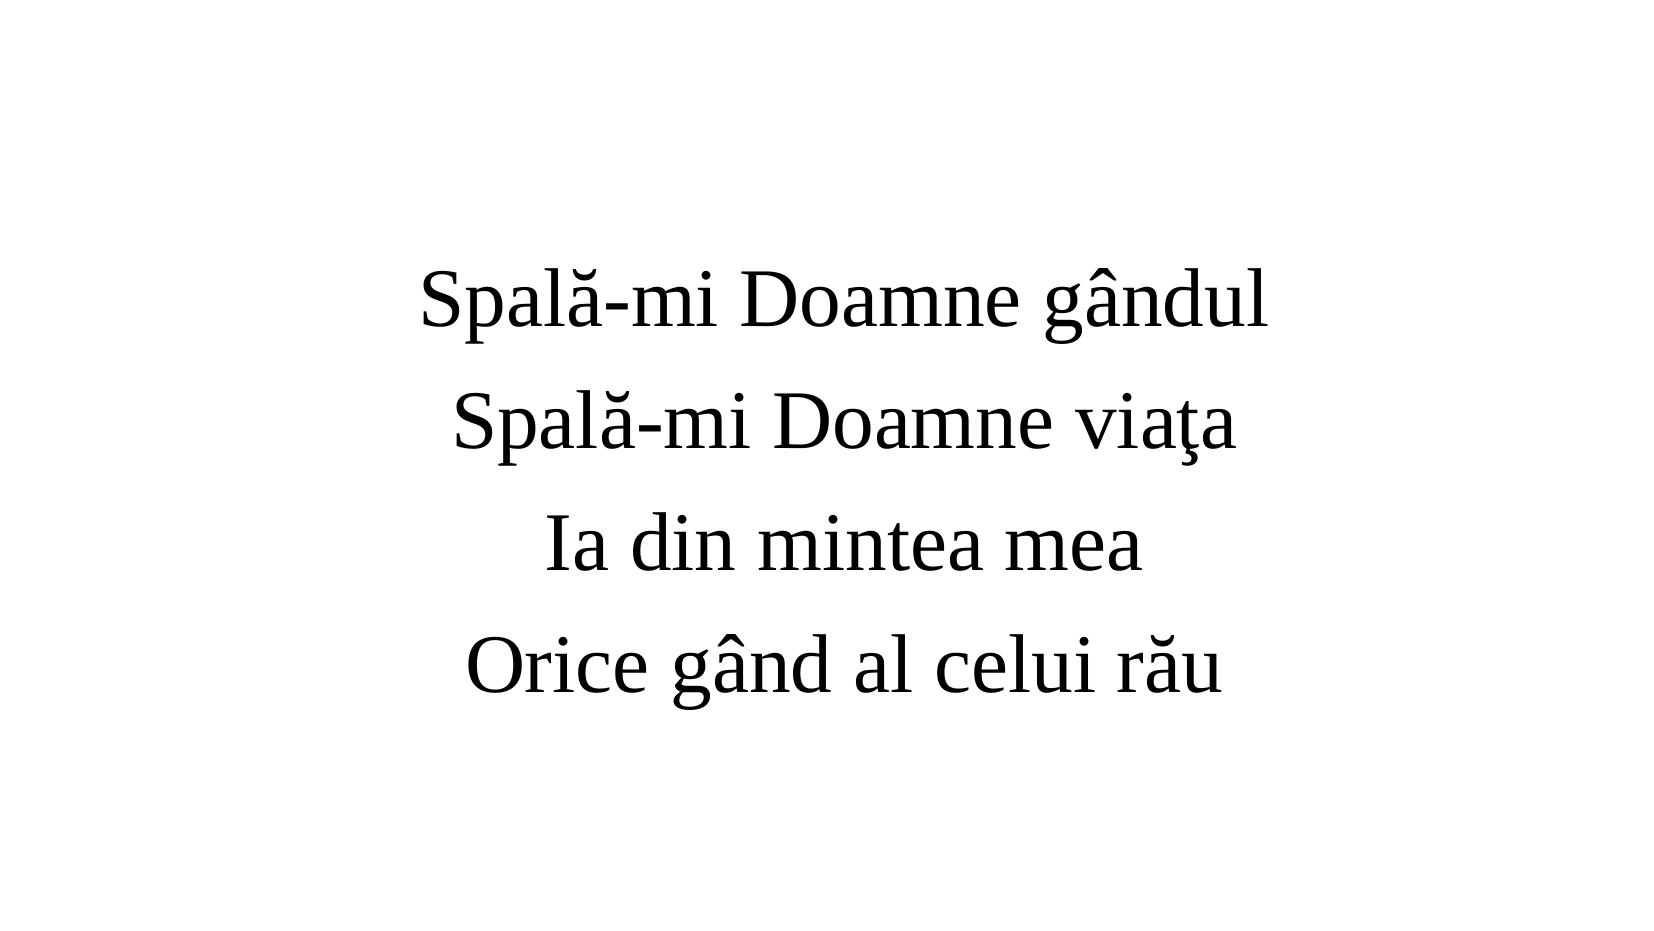

# Spală-mi Doamne gândul
Spală-mi Doamne viaţa
Ia din mintea mea
Orice gând al celui rău